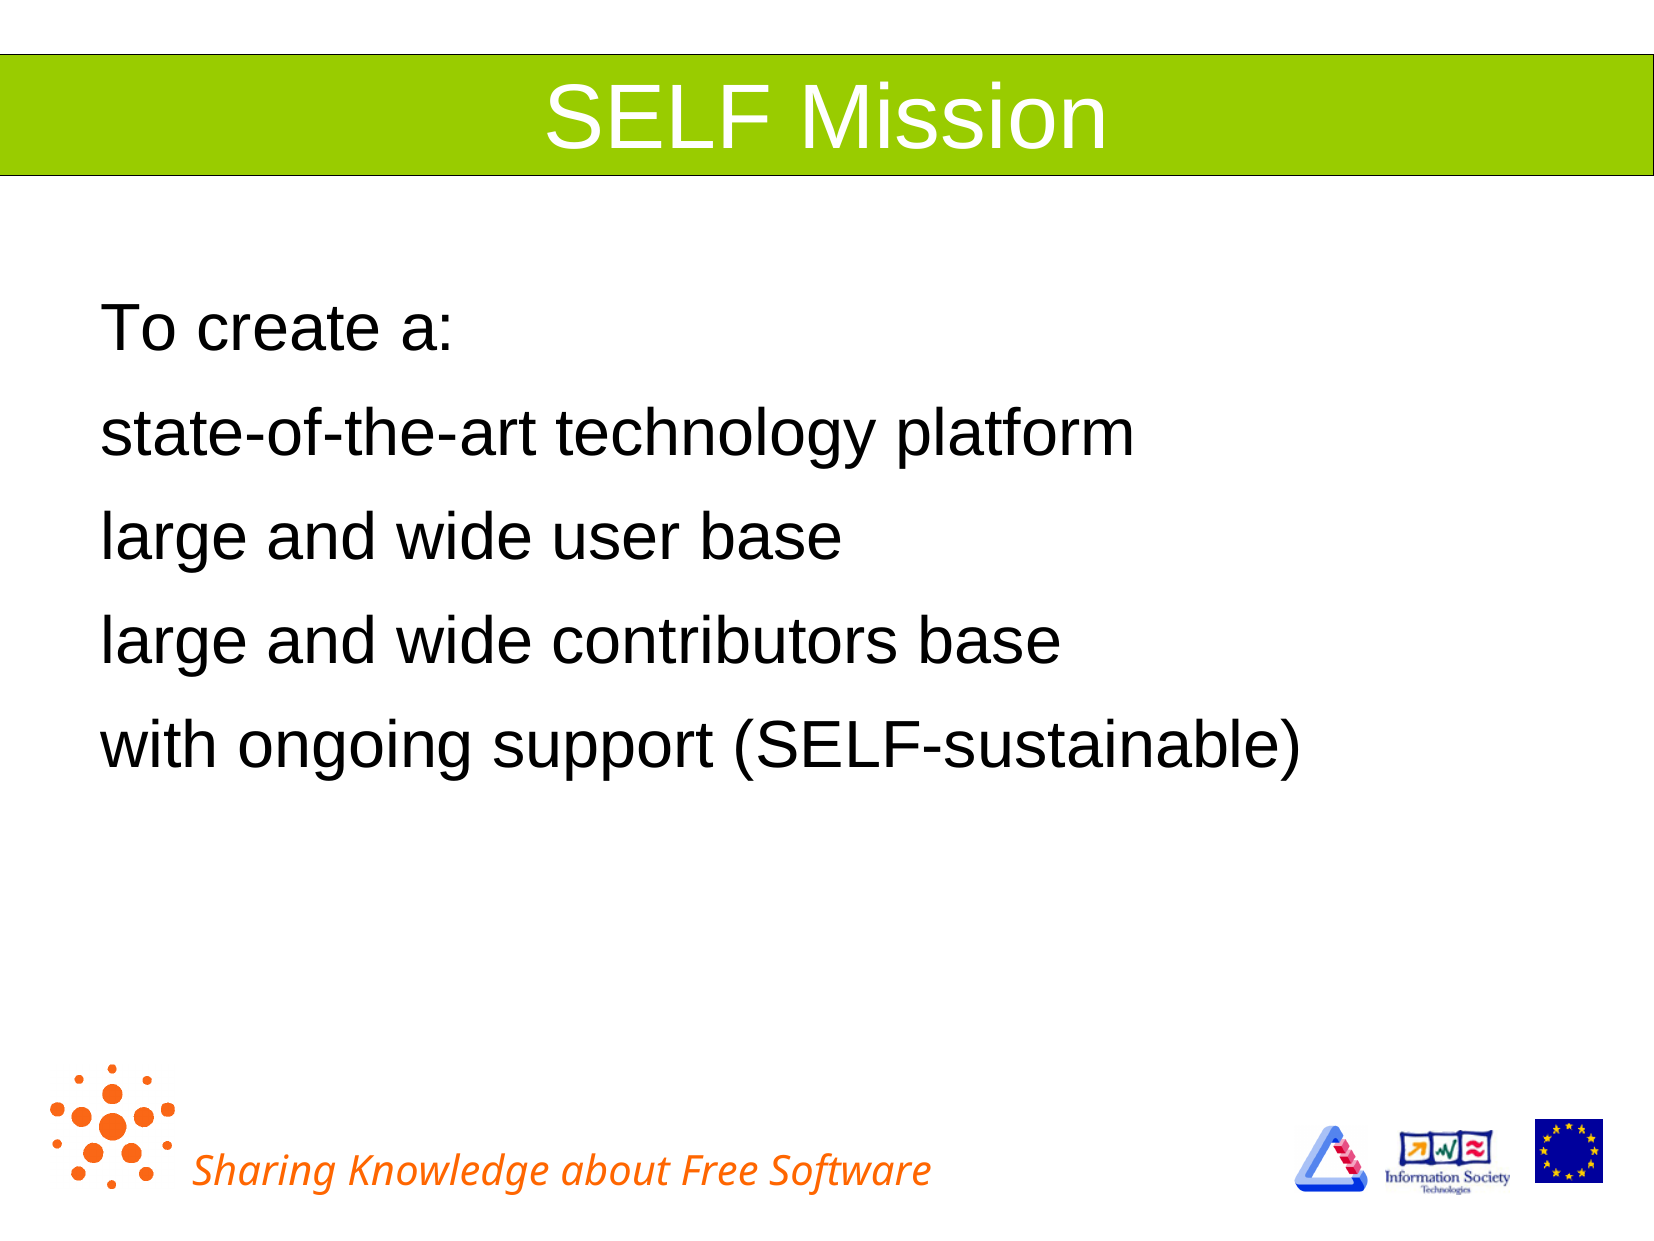

# SELF Mission
To create a:
state-of-the-art technology platform
large and wide user base
large and wide contributors base
with ongoing support (SELF-sustainable)